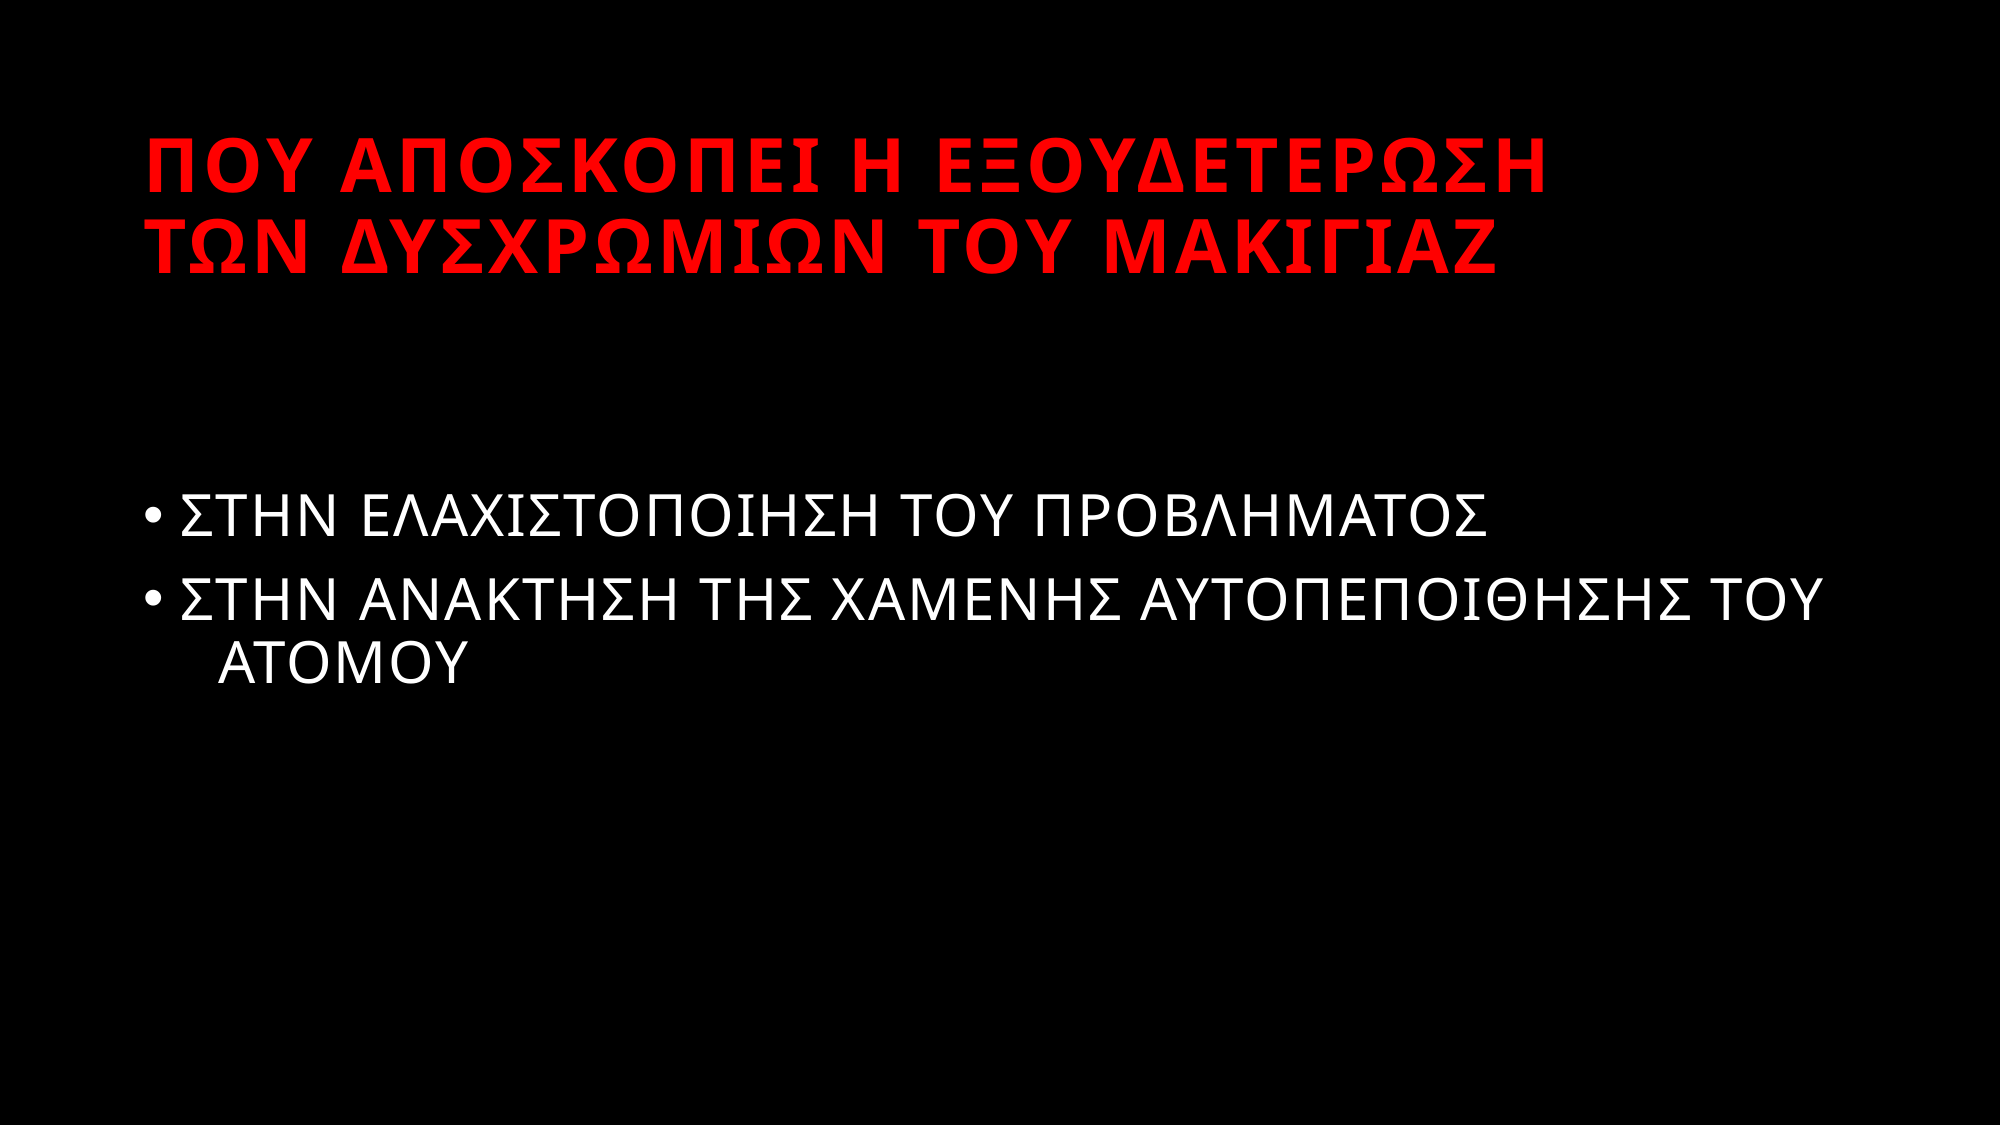

# ΠΟΥ ΑΠΟΣΚΟΠΕΙ Η ΕΞΟΥΔΕΤΕΡΩΣΗ ΤΩΝ ΔΥΣΧΡΩΜΙΩΝ ΤΟΥ ΜΑΚΙΓΙΑΖ
ΣΤΗΝ ΕΛΑΧΙΣΤΟΠΟΙΗΣΗ ΤΟΥ ΠΡΟΒΛΗΜΑΤΟΣ
ΣΤΗΝ ΑΝΑΚΤΗΣΗ ΤΗΣ ΧΑΜΕΝΗΣ ΑΥΤΟΠΕΠΟΙΘΗΣΗΣ ΤΟΥ ΑΤΟΜΟΥ